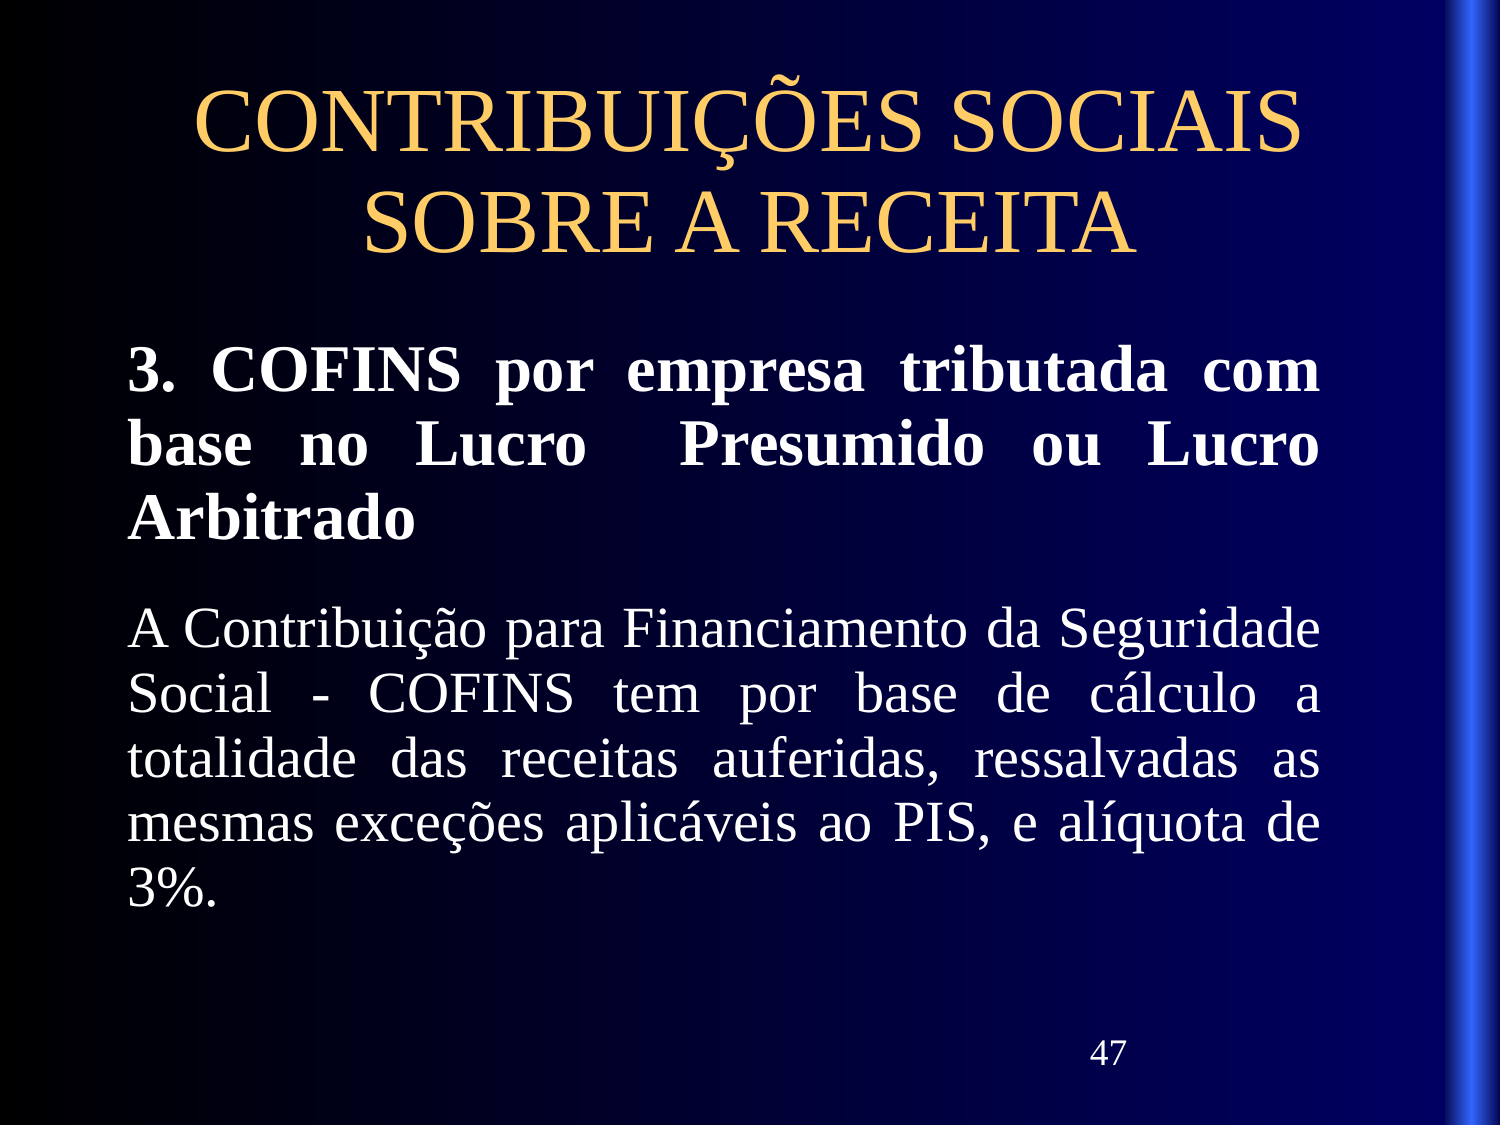

CONTRIBUIÇÕES SOCIAIS SOBRE A RECEITA
3. COFINS por empresa tributada com base no Lucro Presumido ou Lucro Arbitrado
A Contribuição para Financiamento da Seguridade Social - COFINS tem por base de cálculo a totalidade das receitas auferidas, ressalvadas as mesmas exceções aplicáveis ao PIS, e alíquota de 3%.